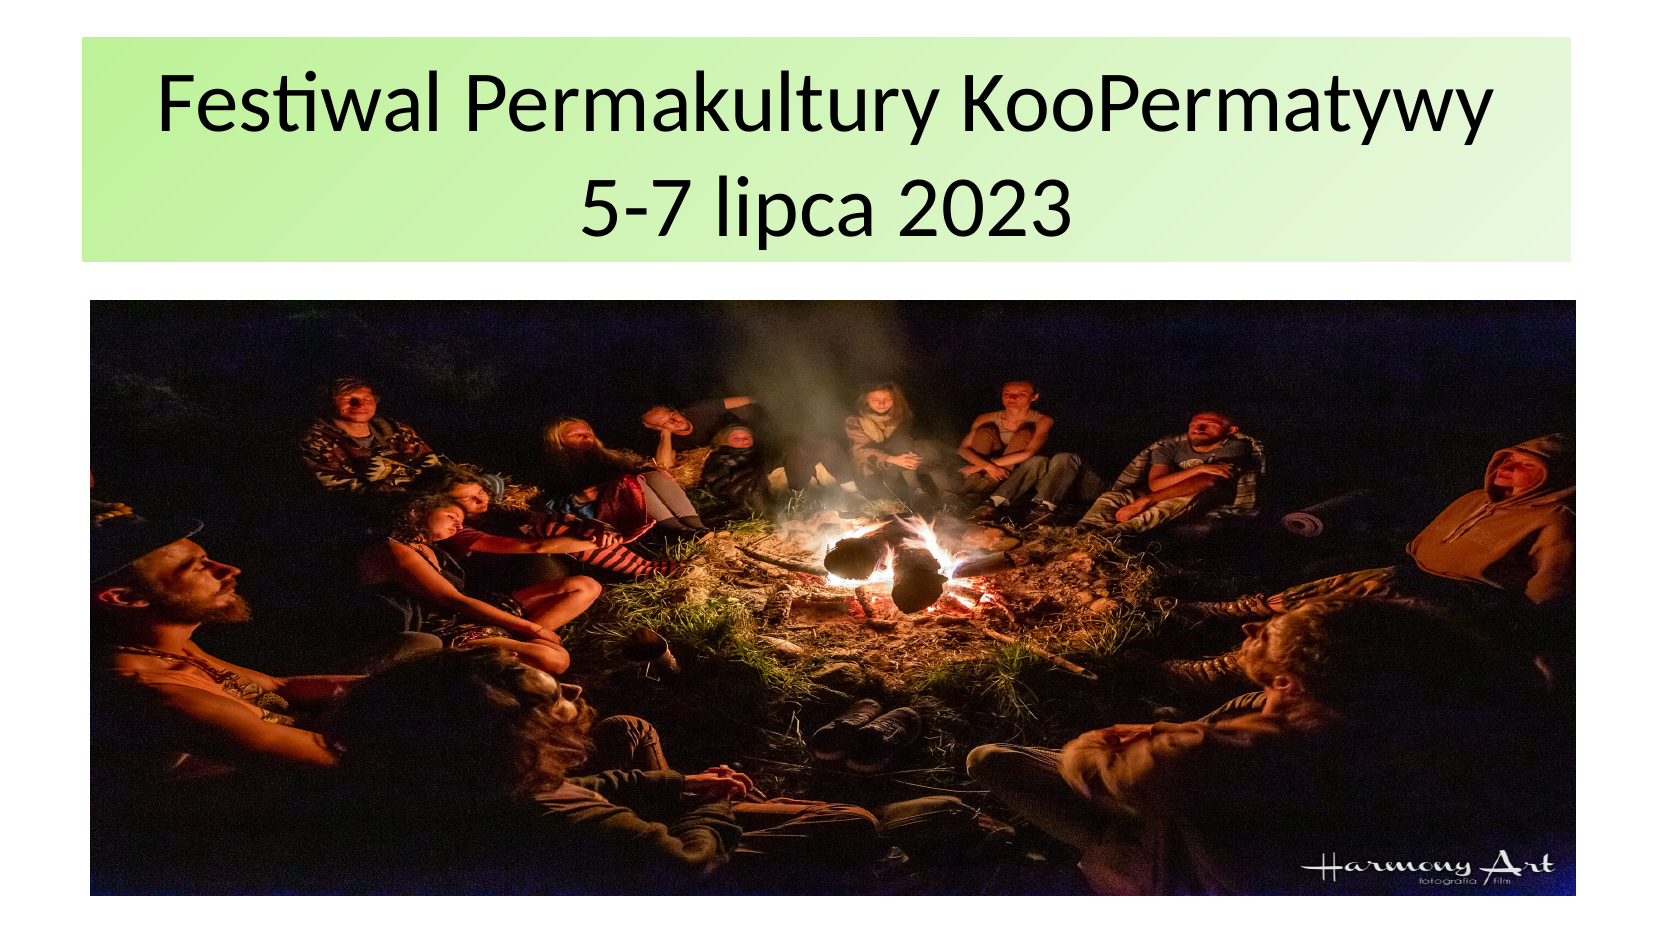

# Festiwal Permakultury KooPermatywy 5-7 lipca 2023